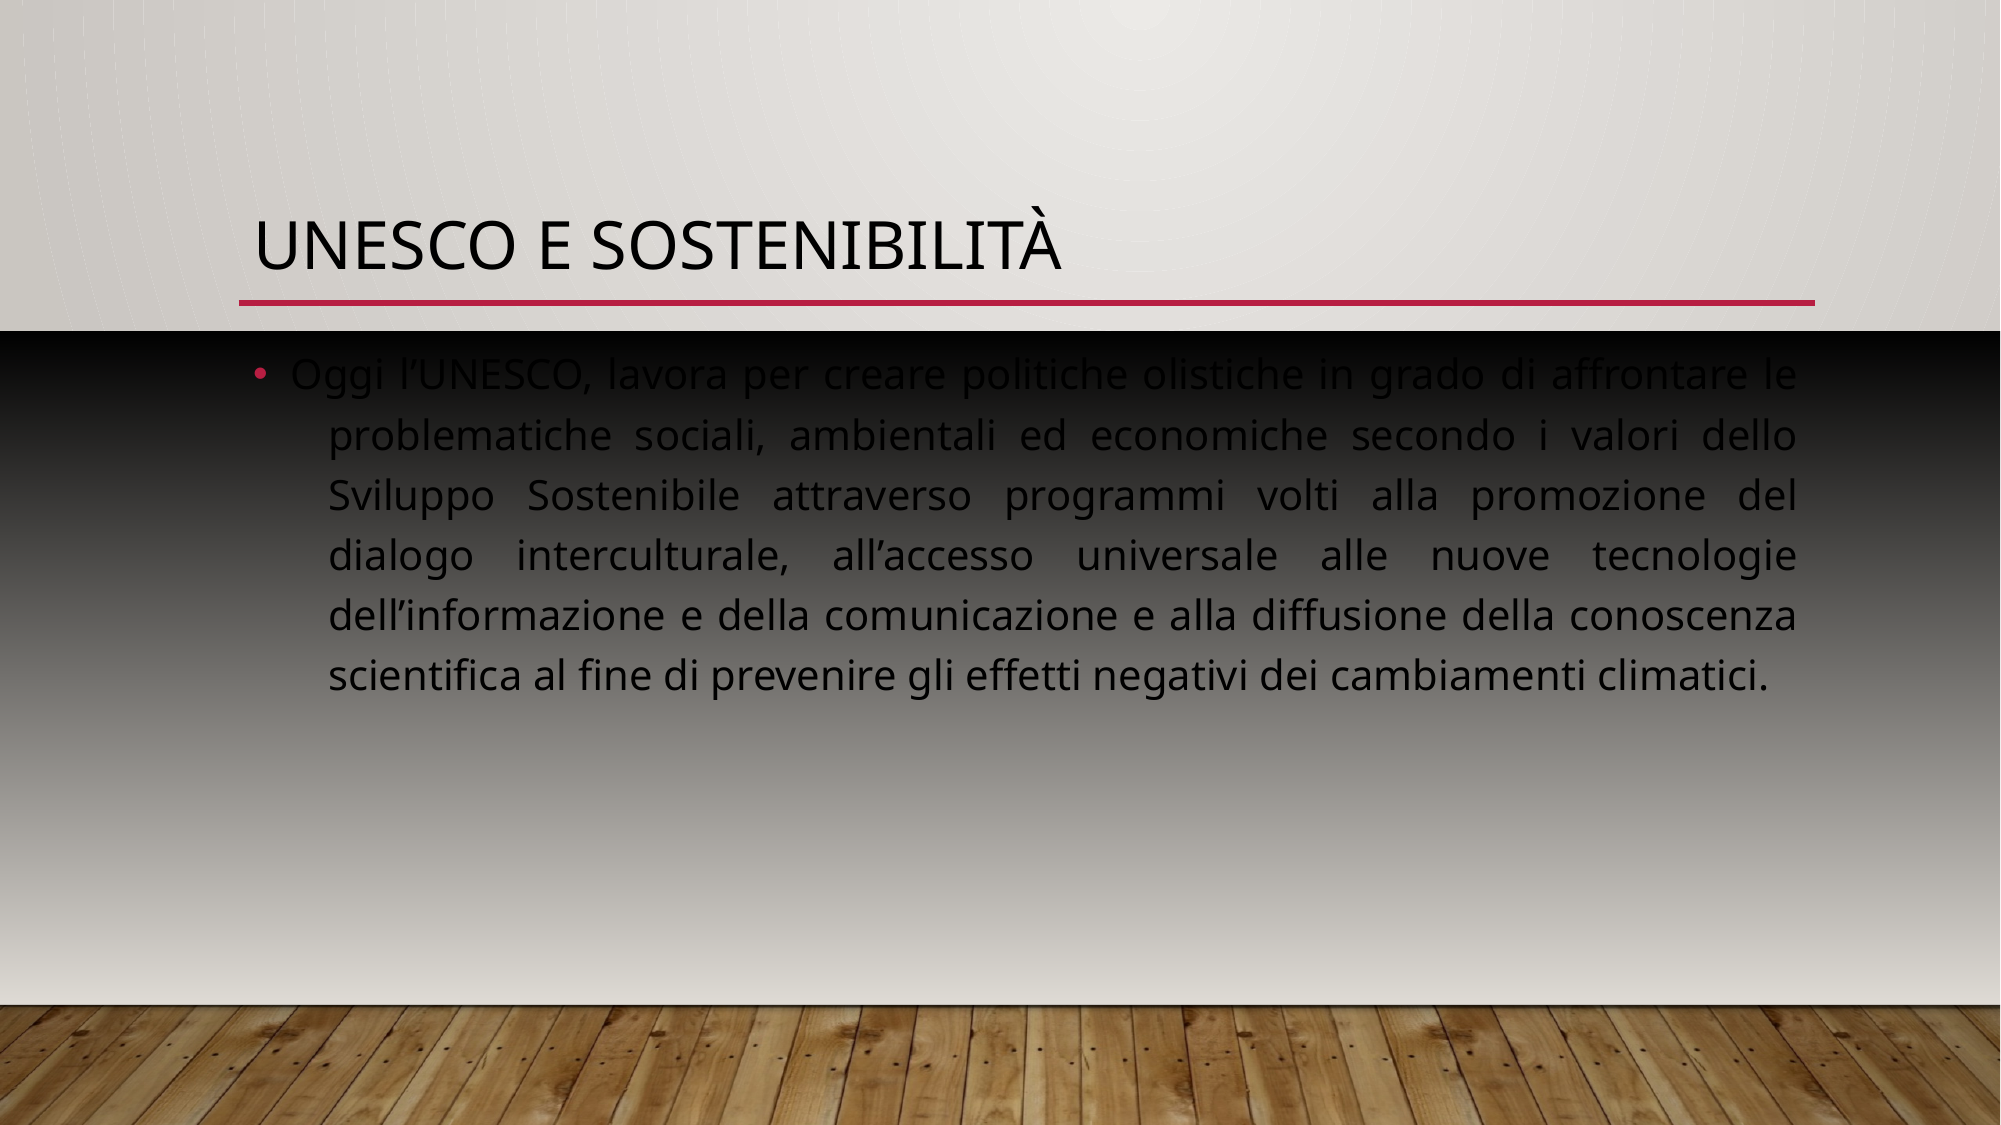

# Unesco e sostenibilità
Oggi l’UNESCO, lavora per creare politiche olistiche in grado di affrontare le problematiche sociali, ambientali ed economiche secondo i valori dello Sviluppo Sostenibile attraverso programmi volti alla promozione del dialogo interculturale, all’accesso universale alle nuove tecnologie dell’informazione e della comunicazione e alla diffusione della conoscenza scientifica al fine di prevenire gli effetti negativi dei cambiamenti climatici.